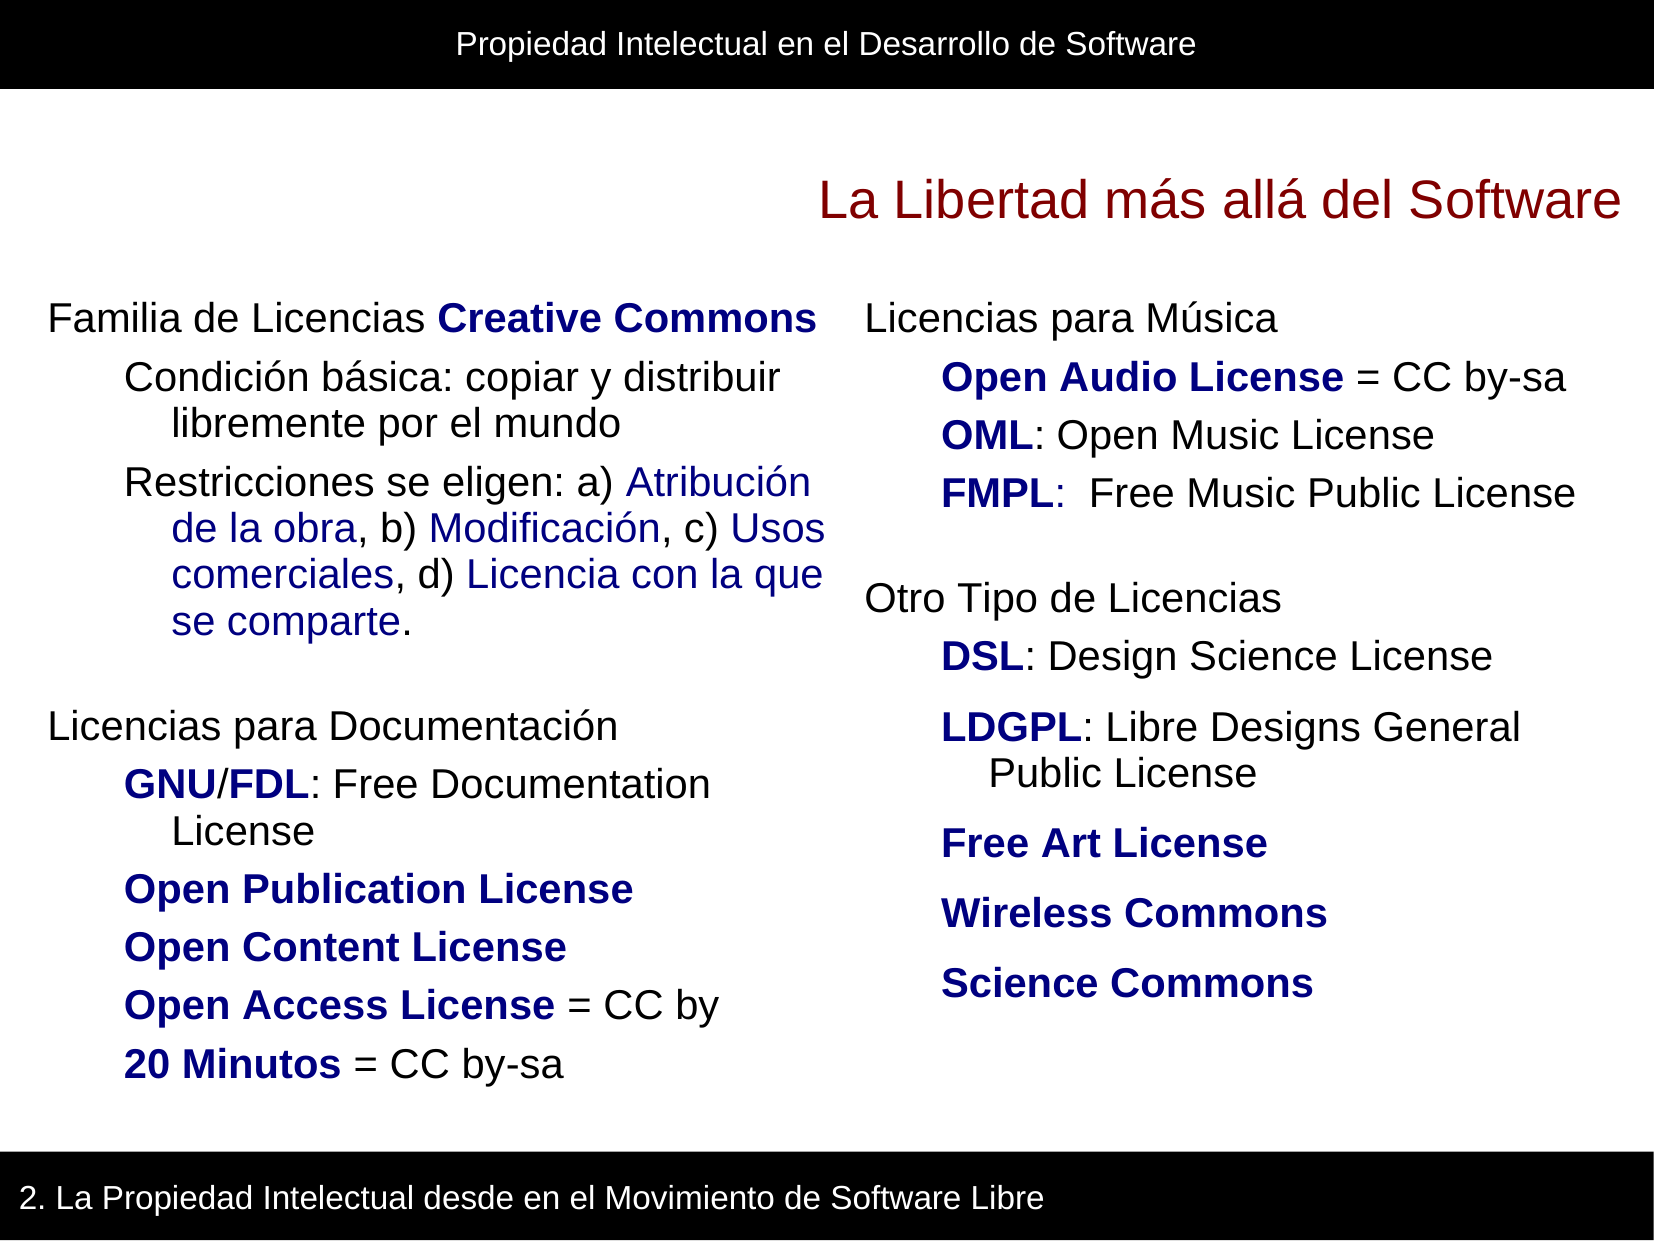

# La Libertad más allá del Software
Familia de Licencias Creative Commons
Condición básica: copiar y distribuir libremente por el mundo
Restricciones se eligen: a) Atribución de la obra, b) Modificación, c) Usos comerciales, d) Licencia con la que se comparte.
Licencias para Documentación
GNU/FDL: Free Documentation License
Open Publication License
Open Content License
Open Access License = CC by
20 Minutos = CC by-sa
Licencias para Música
Open Audio License = CC by-sa
OML: Open Music License
FMPL: Free Music Public License
Otro Tipo de Licencias
DSL: Design Science License
LDGPL: Libre Designs General Public License
Free Art License
Wireless Commons
Science Commons
2. La Propiedad Intelectual desde en el Movimiento de Software Libre